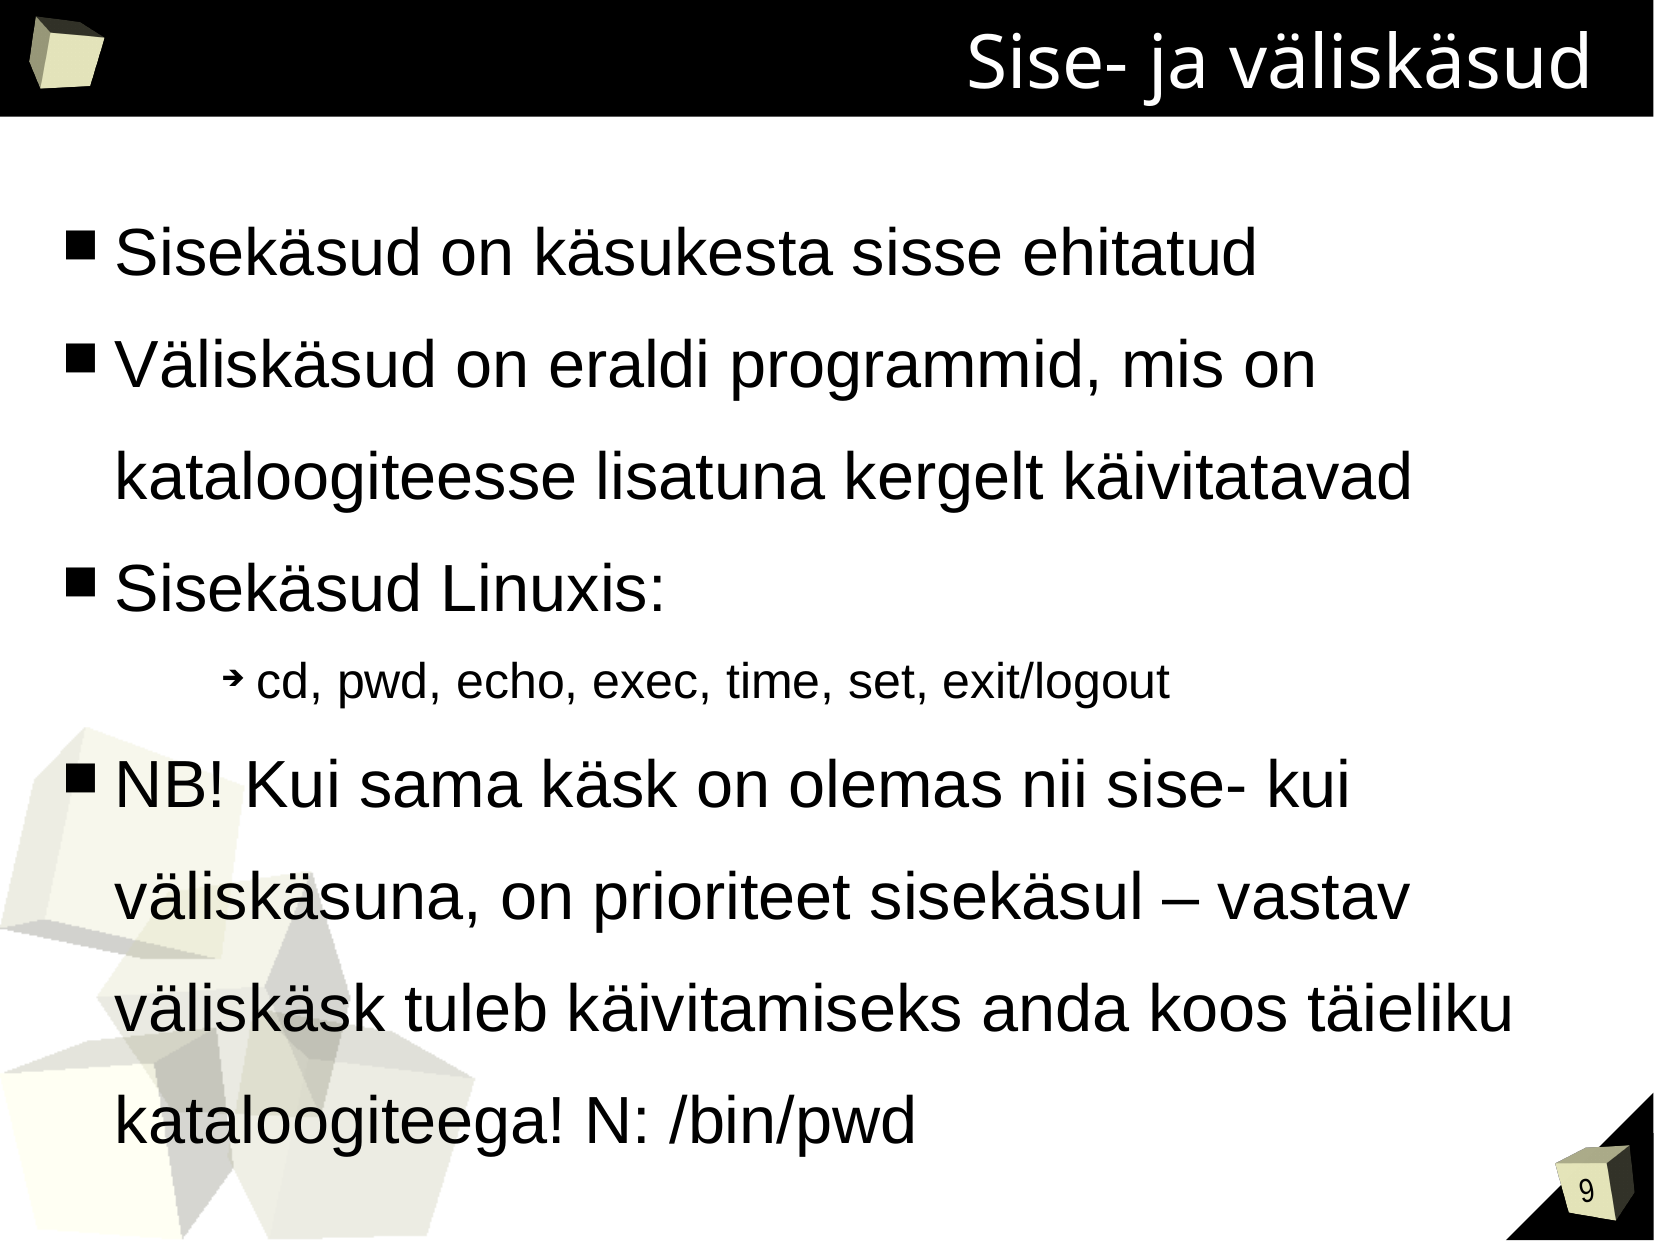

# Sise- ja väliskäsud
Sisekäsud on käsukesta sisse ehitatud
Väliskäsud on eraldi programmid, mis on kataloogiteesse lisatuna kergelt käivitatavad
Sisekäsud Linuxis:
cd, pwd, echo, exec, time, set, exit/logout
NB! Kui sama käsk on olemas nii sise- kui väliskäsuna, on prioriteet sisekäsul – vastav väliskäsk tuleb käivitamiseks anda koos täieliku kataloogiteega! N: /bin/pwd